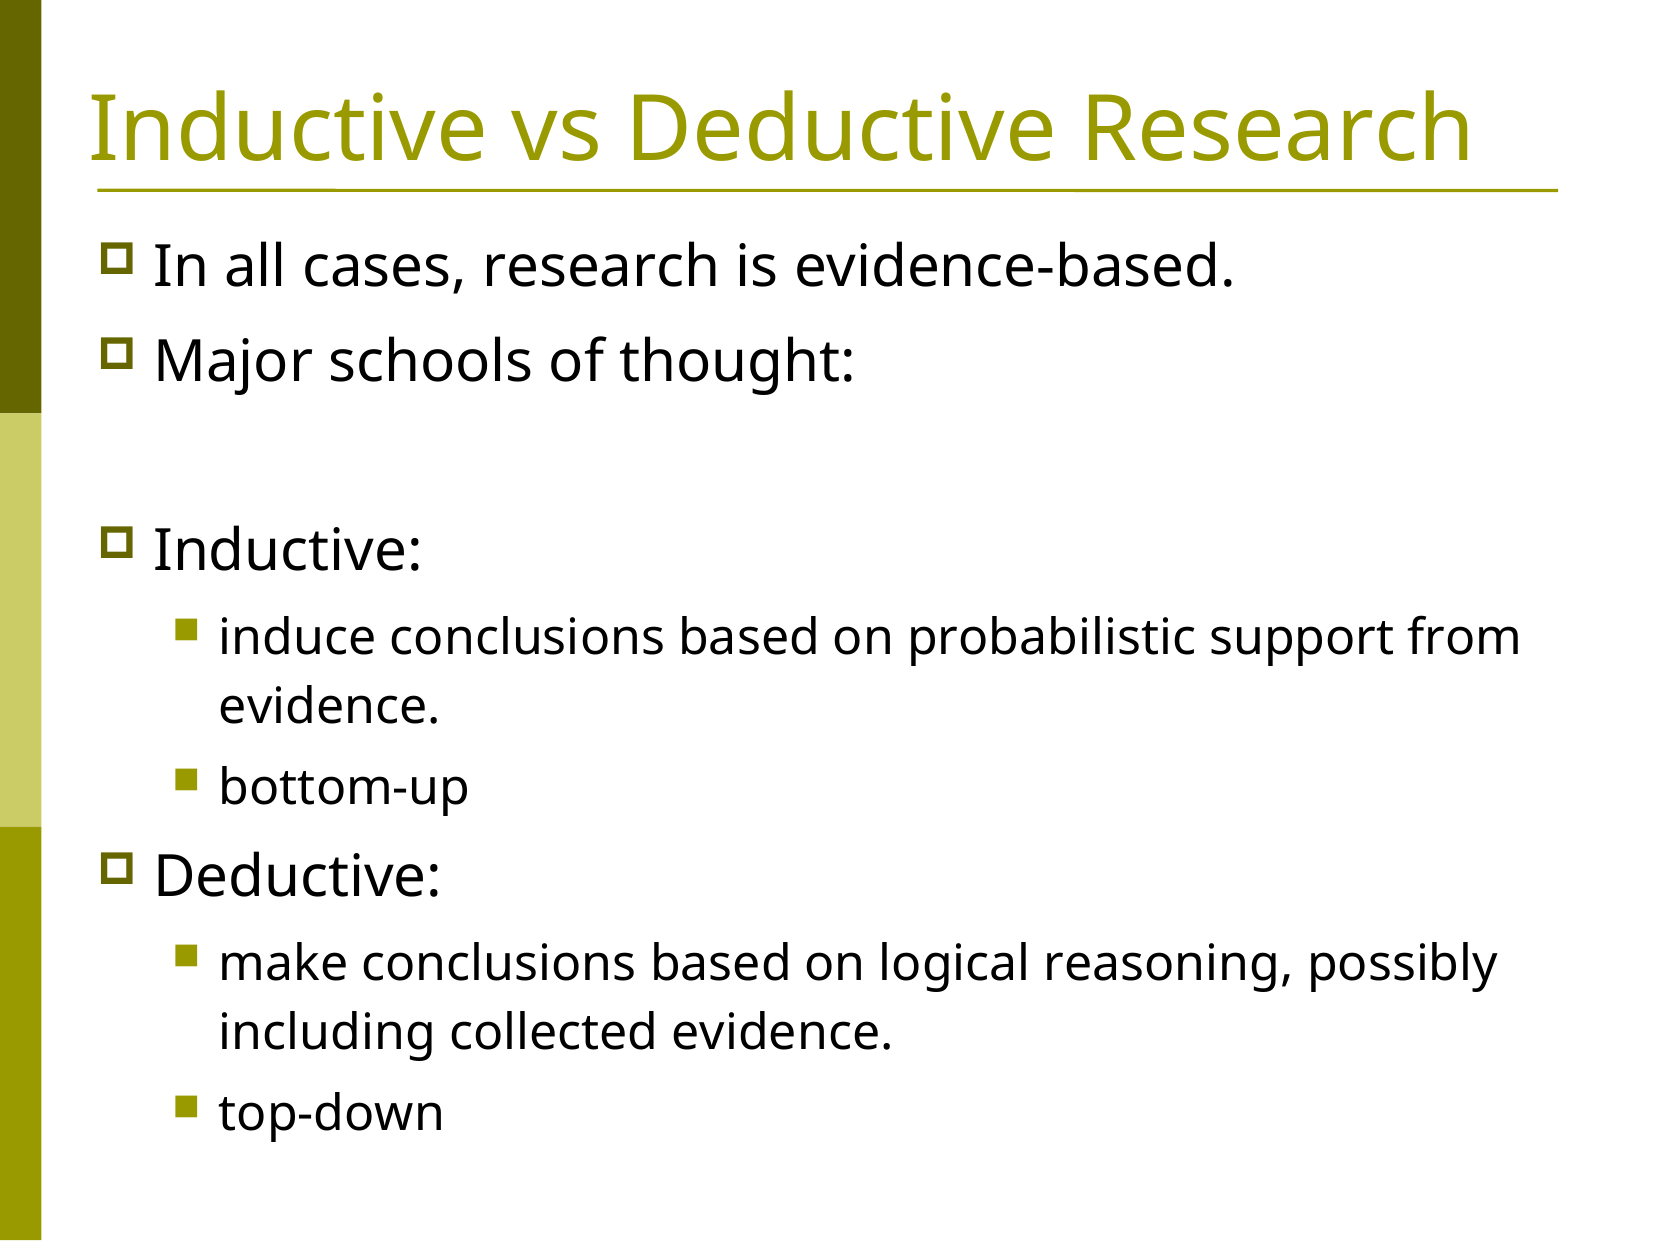

# Inductive vs Deductive Research
In all cases, research is evidence-based.
Major schools of thought:
Inductive:
induce conclusions based on probabilistic support from evidence.
bottom-up
Deductive:
make conclusions based on logical reasoning, possibly including collected evidence.
top-down